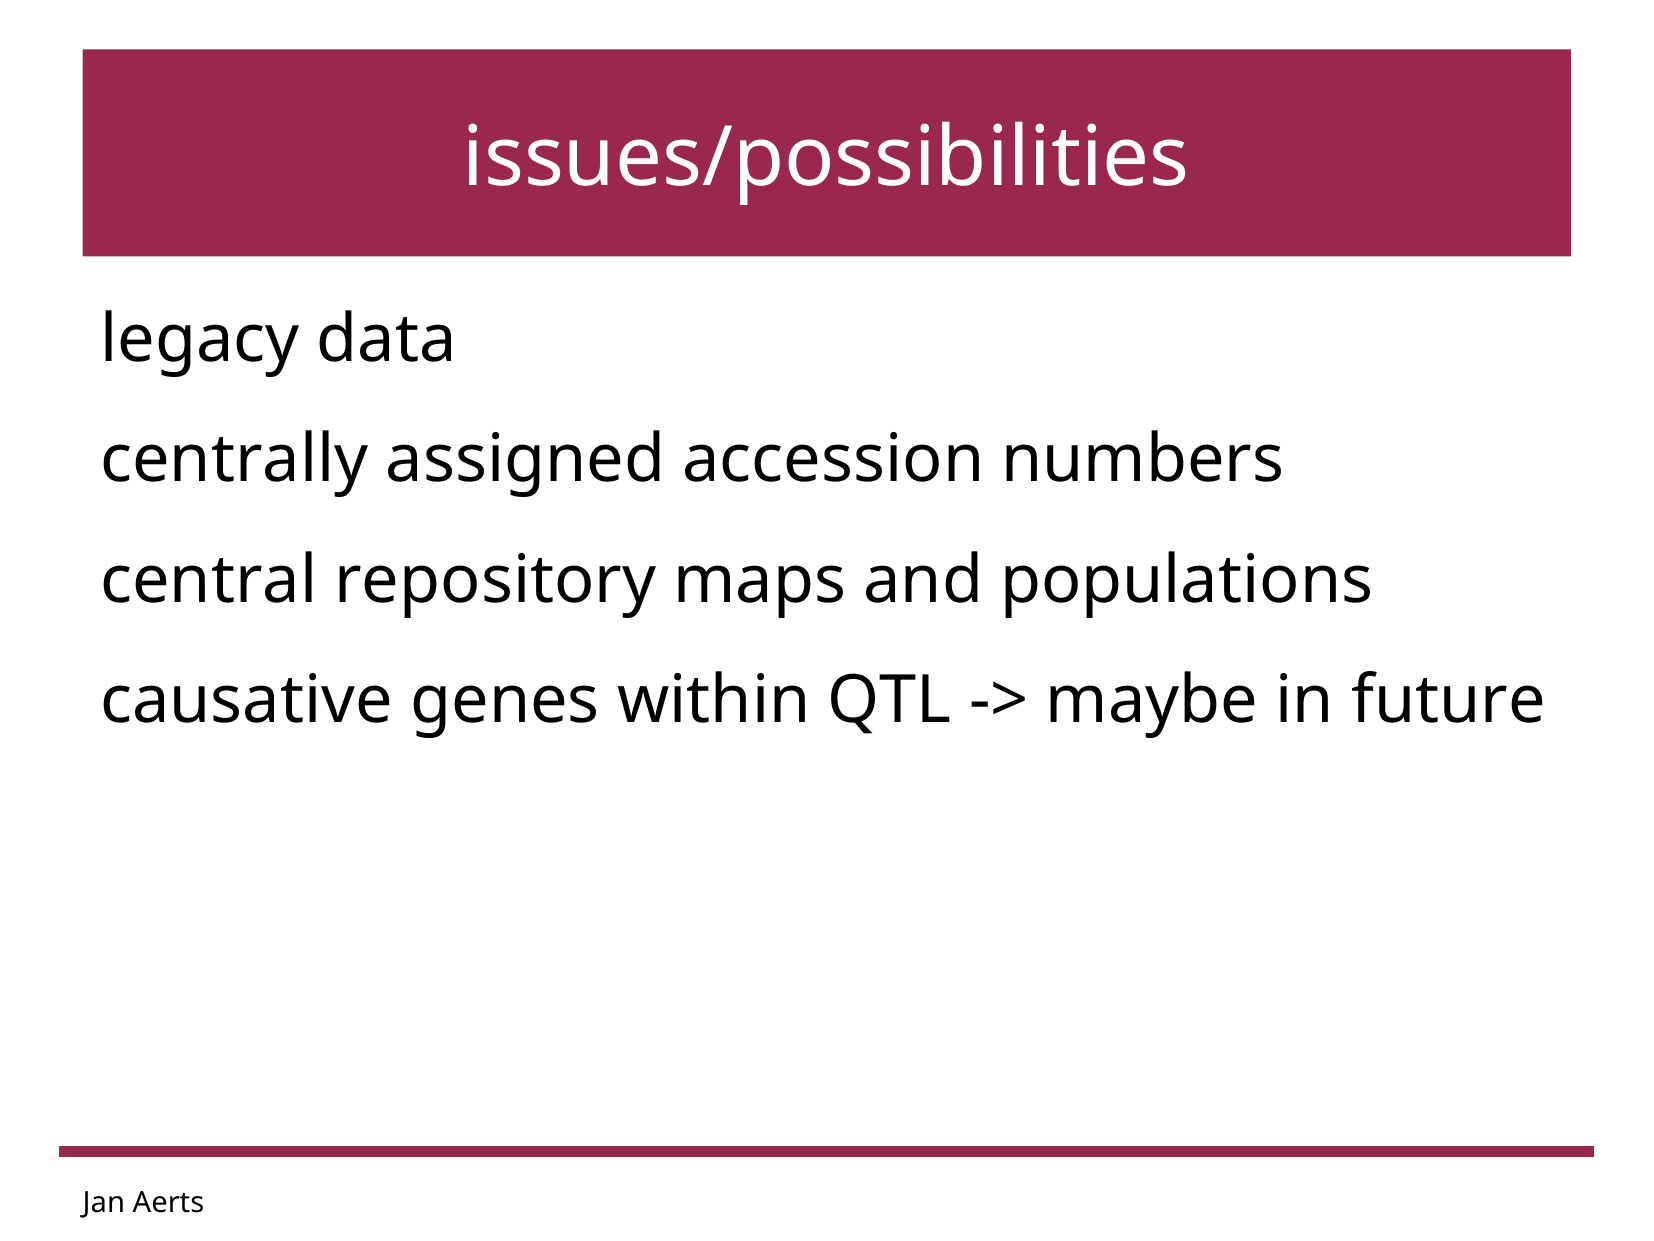

# issues/possibilities
legacy data
centrally assigned accession numbers
central repository maps and populations
causative genes within QTL -> maybe in future